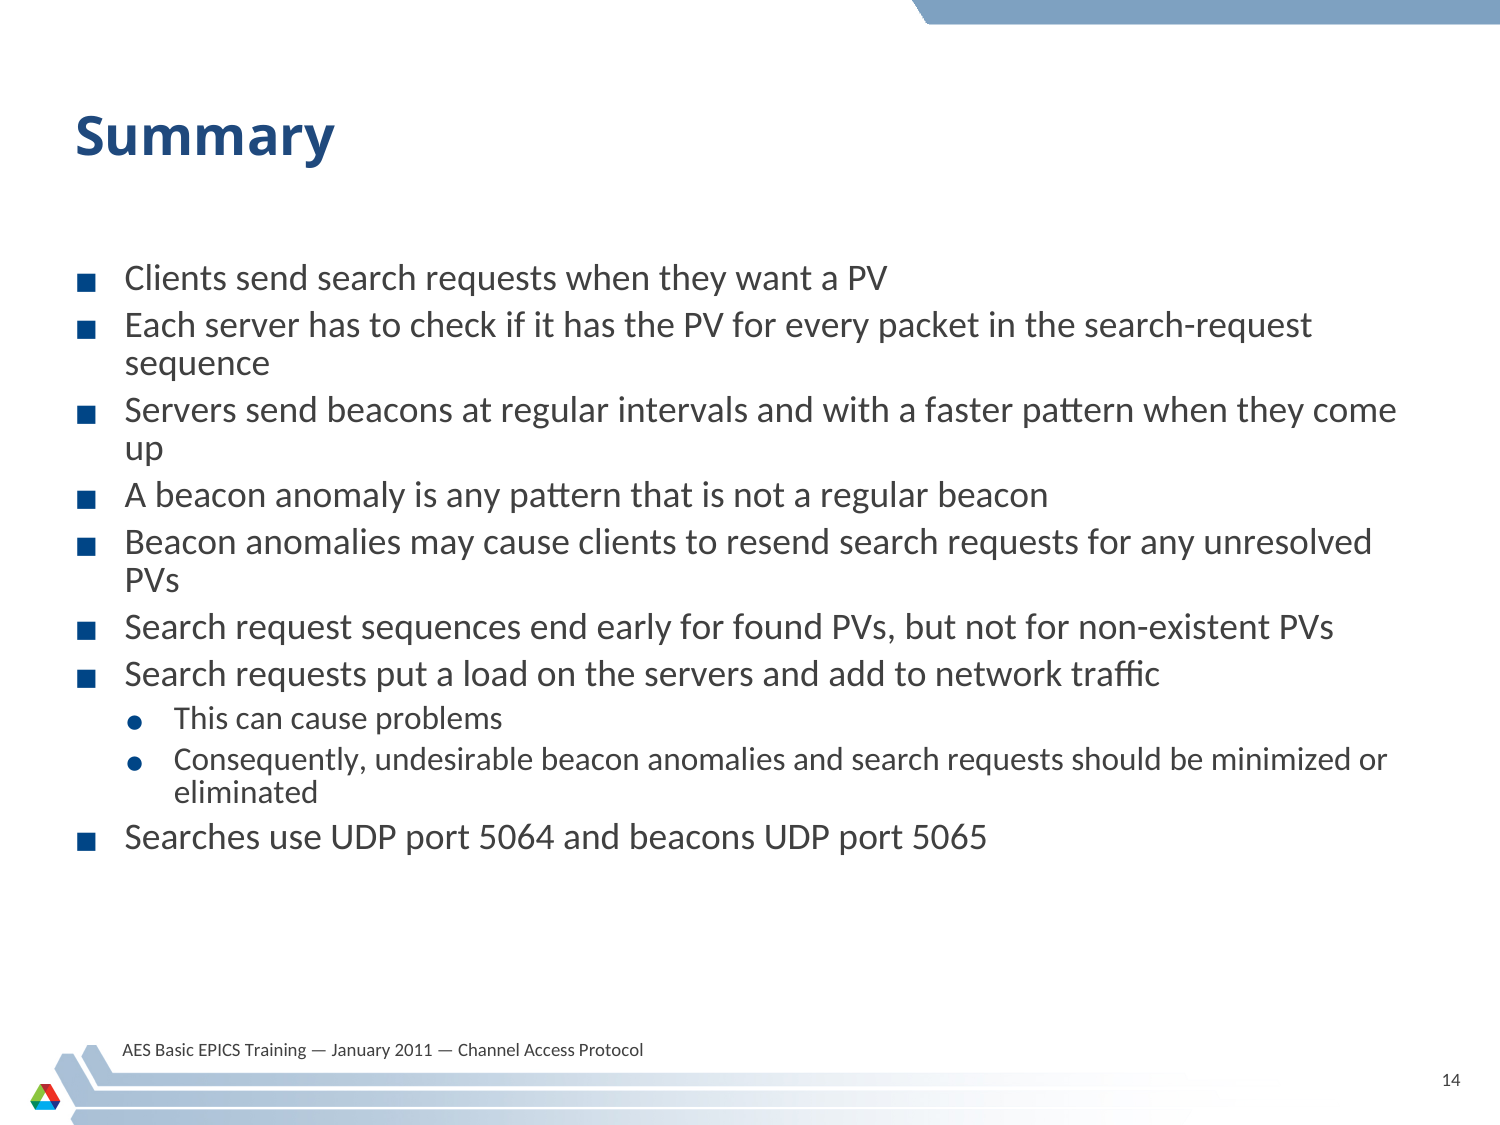

# Summary
Clients send search requests when they want a PV
Each server has to check if it has the PV for every packet in the search-request sequence
Servers send beacons at regular intervals and with a faster pattern when they come up
A beacon anomaly is any pattern that is not a regular beacon
Beacon anomalies may cause clients to resend search requests for any unresolved PVs
Search request sequences end early for found PVs, but not for non-existent PVs
Search requests put a load on the servers and add to network traffic
This can cause problems
Consequently, undesirable beacon anomalies and search requests should be minimized or eliminated
Searches use UDP port 5064 and beacons UDP port 5065
AES Basic EPICS Training — January 2011 — Channel Access Protocol
14